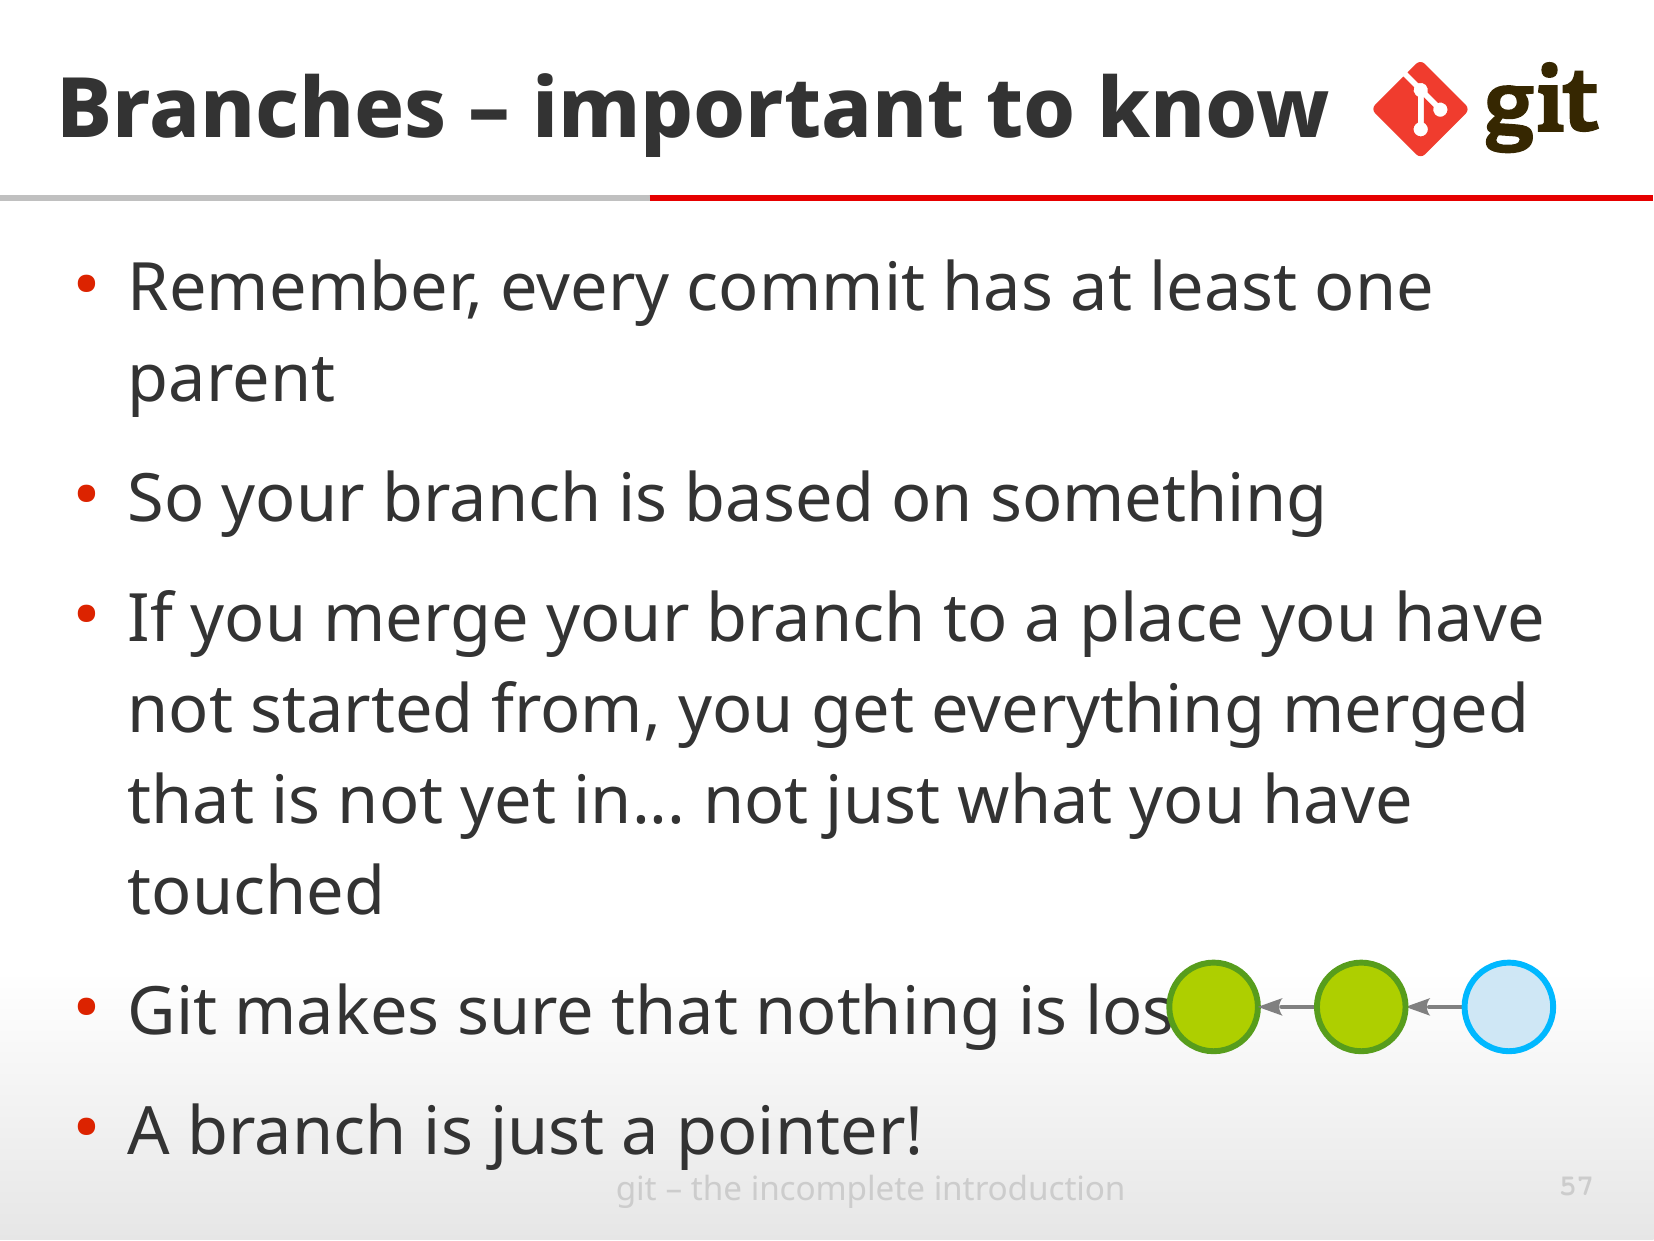

# Branches – important to know
Remember, every commit has at least one parent
So your branch is based on something
If you merge your branch to a place you have not started from, you get everything merged that is not yet in... not just what you have touched
Git makes sure that nothing is lost
A branch is just a pointer!
57